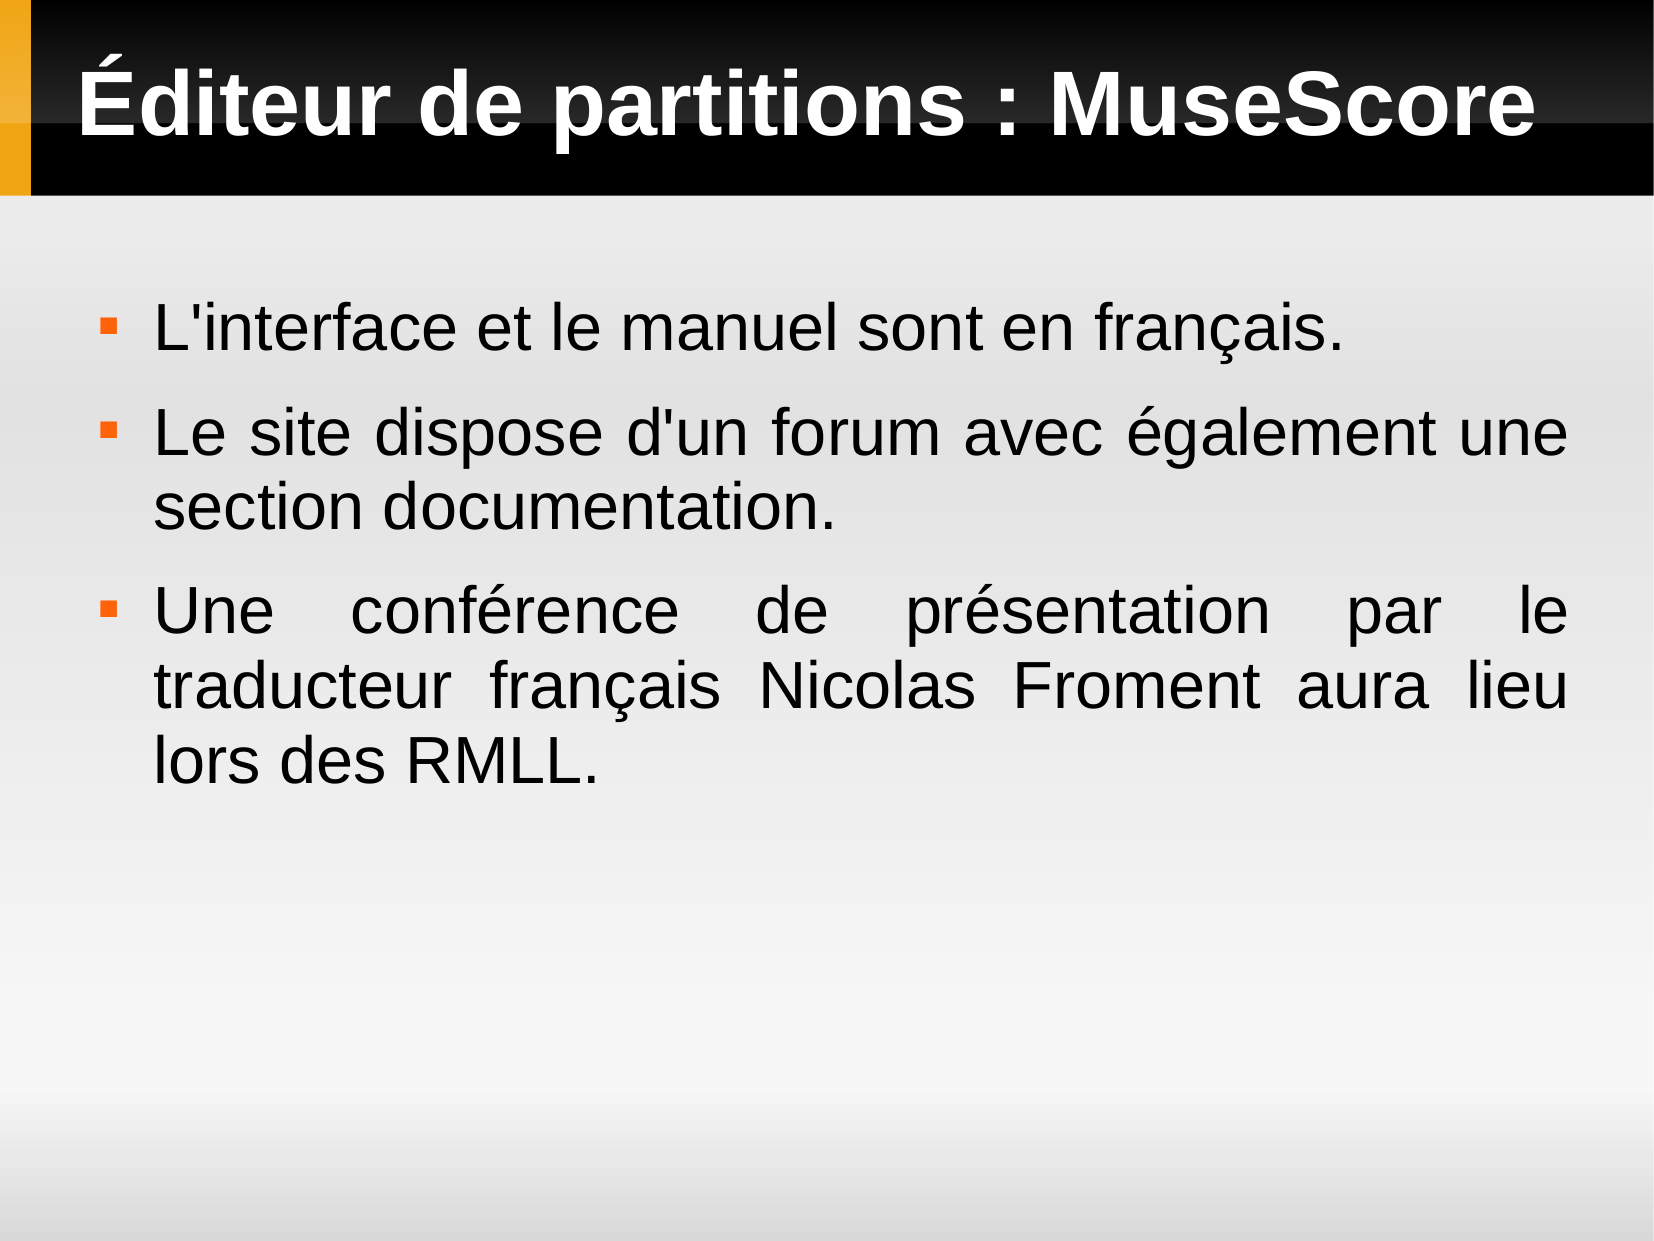

Éditeur de partitions : MuseScore
# L'interface et le manuel sont en français.
Le site dispose d'un forum avec également une section documentation.
Une conférence de présentation par le traducteur français Nicolas Froment aura lieu lors des RMLL.